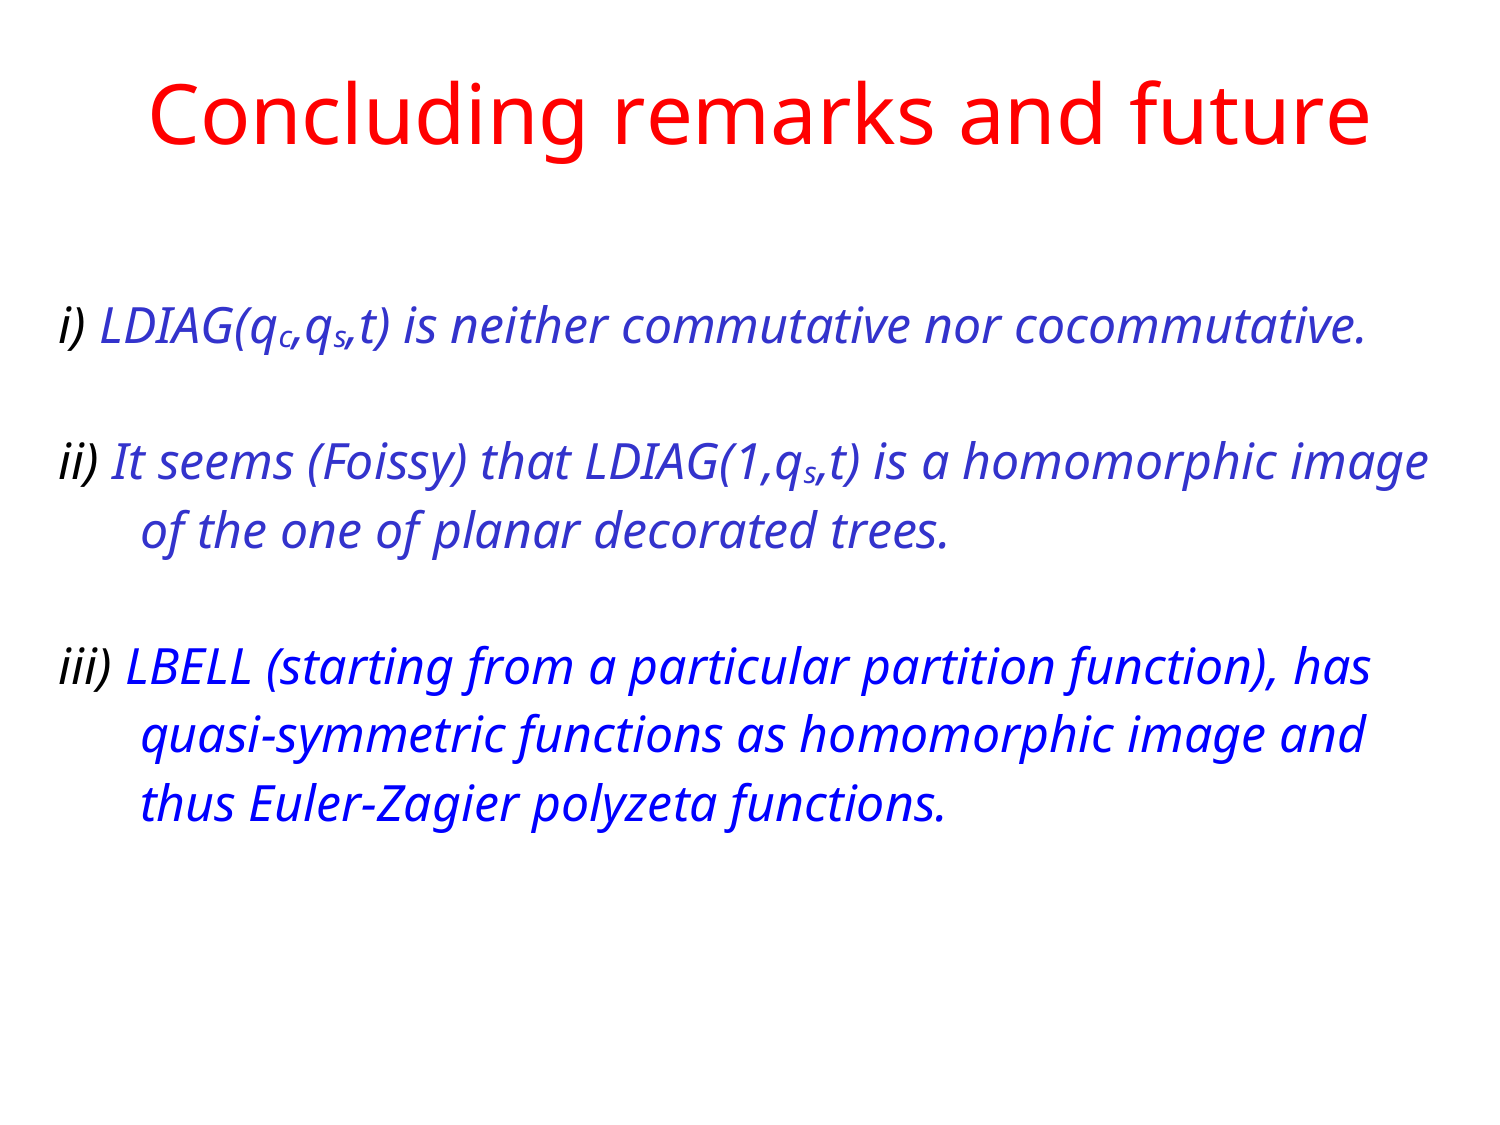

Concluding remarks and future
i) LDIAG(qc,qs,t) is neither commutative nor cocommutative.
ii) It seems (Foissy) that LDIAG(1,qs,t) is a homomorphic image of the one of planar decorated trees.
iii) LBELL (starting from a particular partition function), has quasi-symmetric functions as homomorphic image and thus Euler-Zagier polyzeta functions.